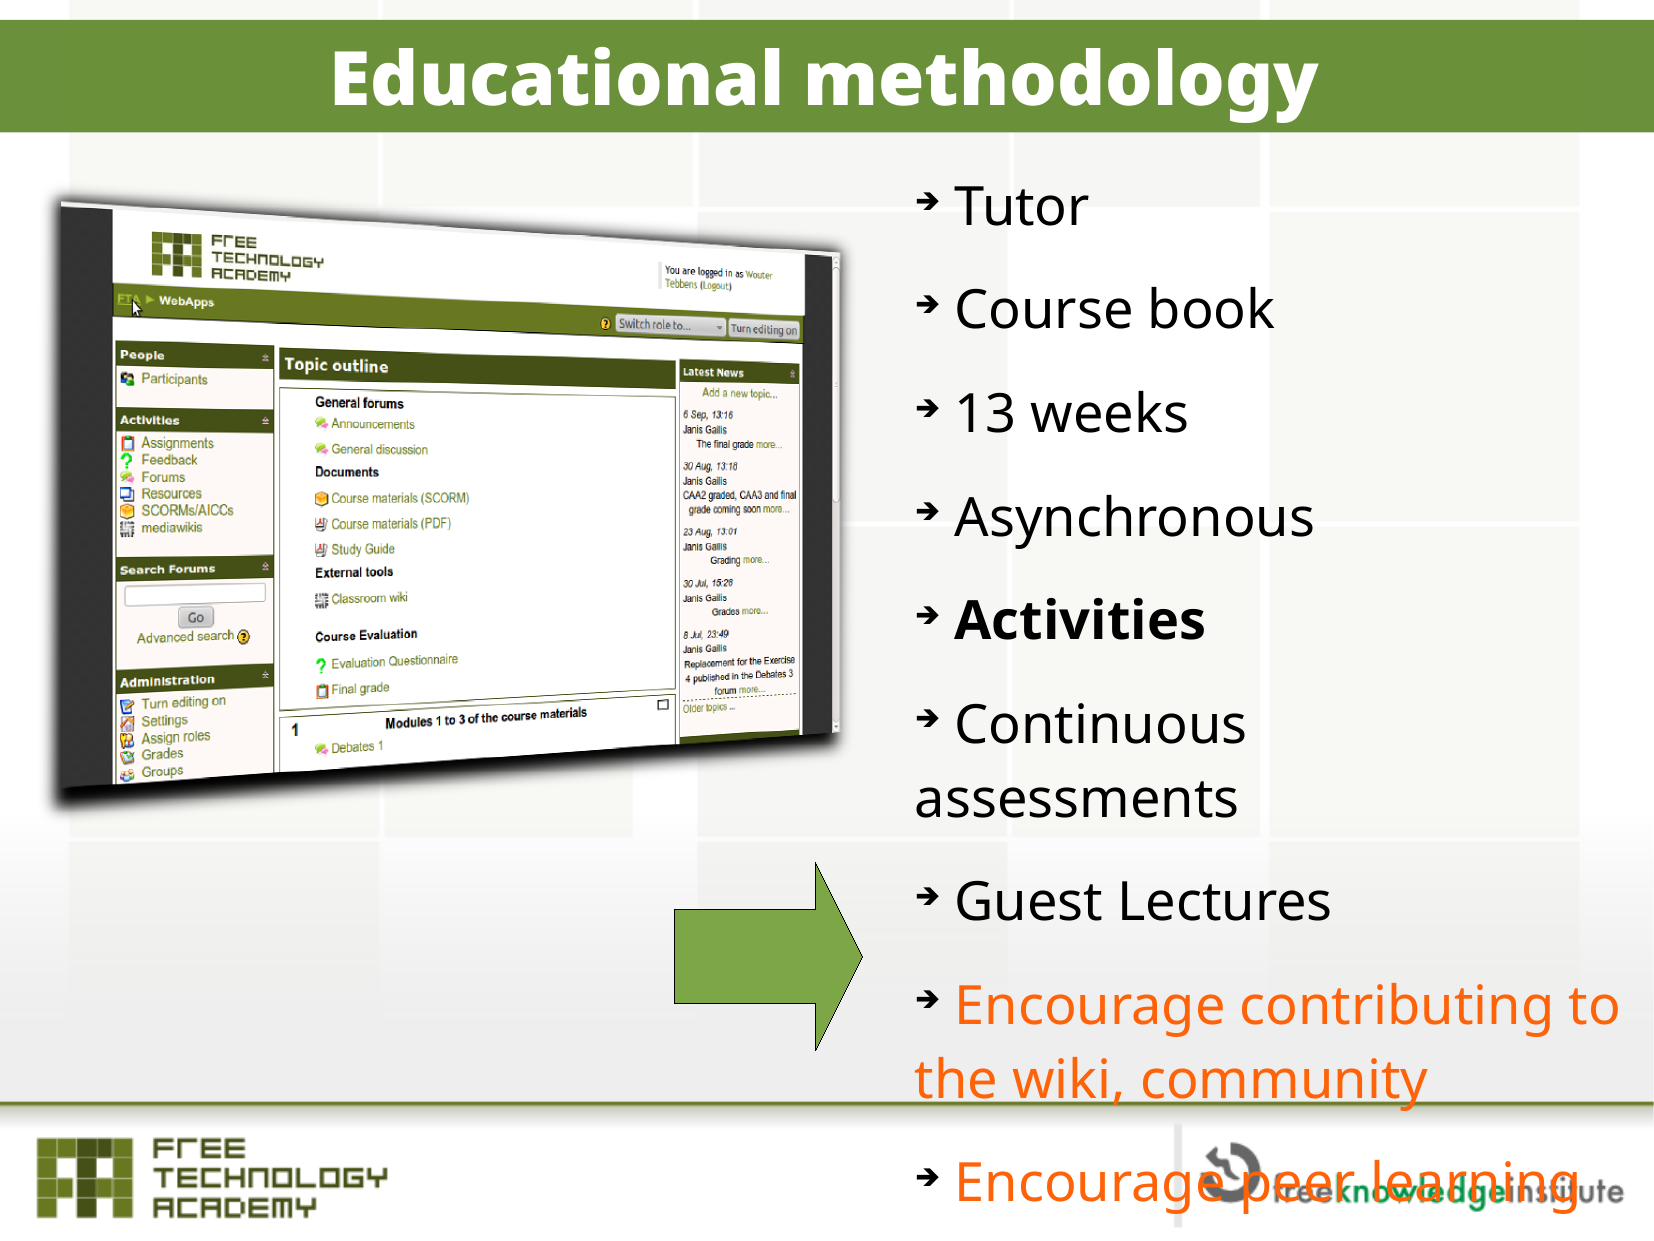

# Educational methodology
 Tutor
 Course book
 13 weeks
 Asynchronous
 Activities
 Continuous 	assessments
 Guest Lectures
 Encourage contributing to the wiki, community
 Encourage peer learning